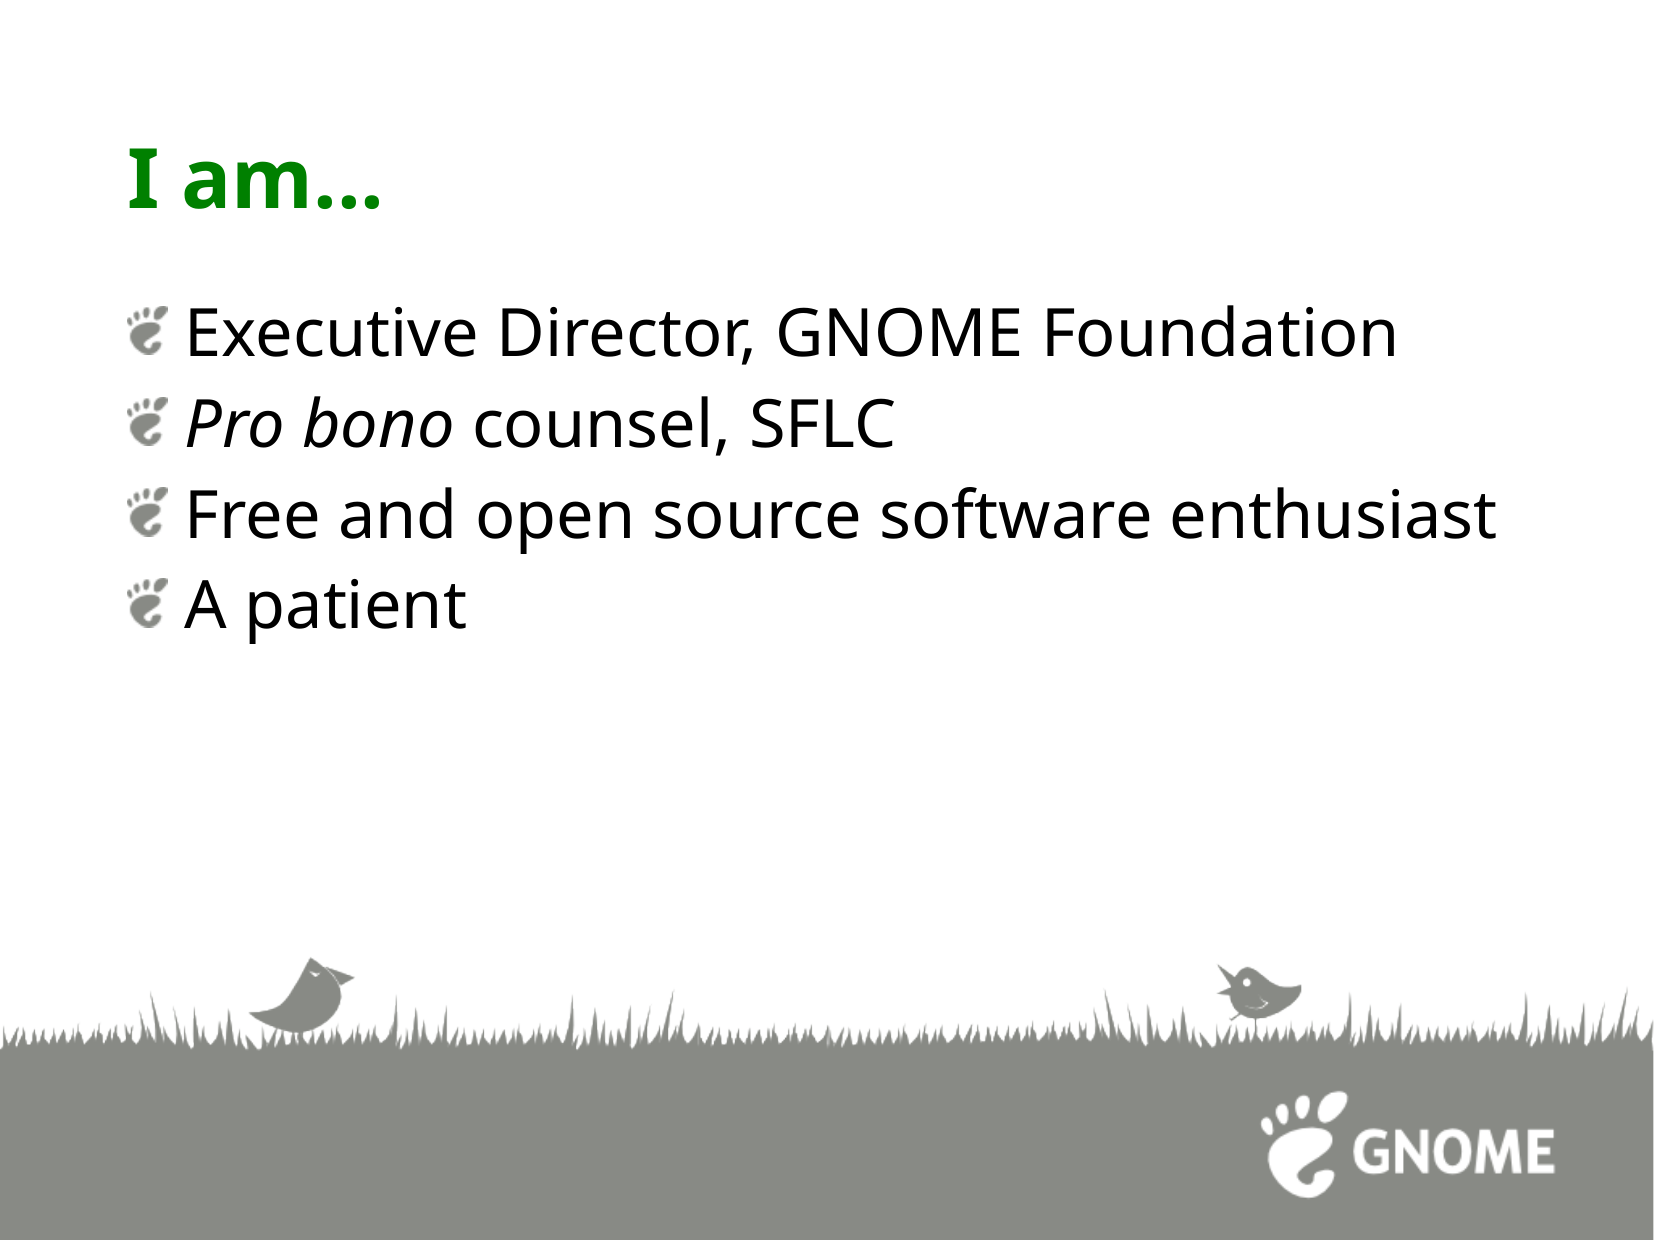

I am...
 Executive Director, GNOME Foundation
 Pro bono counsel, SFLC
 Free and open source software enthusiast
 A patient